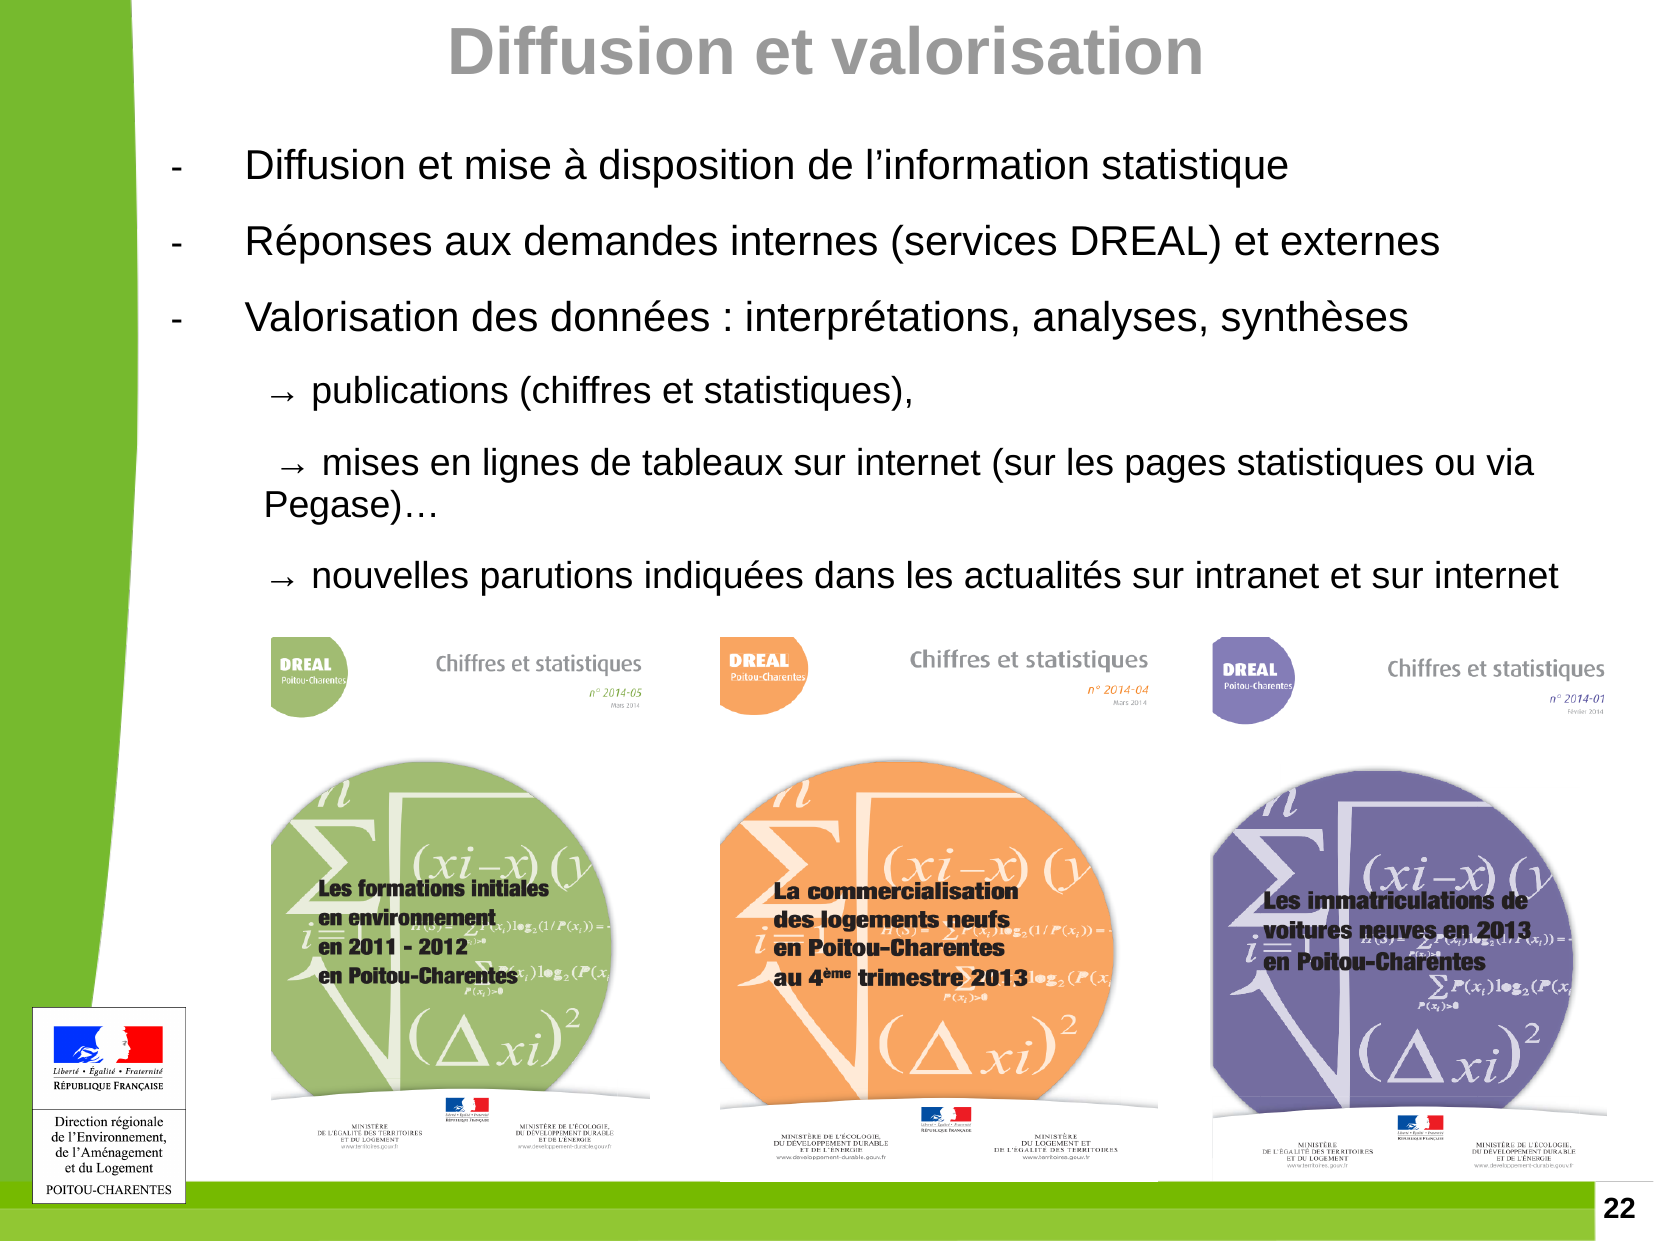

# Diffusion et valorisation
-	Diffusion et mise à disposition de l’information statistique
-	Réponses aux demandes internes (services DREAL) et externes
-	Valorisation des données : interprétations, analyses, synthèses
→ publications (chiffres et statistiques),
 → mises en lignes de tableaux sur internet (sur les pages statistiques ou via Pegase)…
→ nouvelles parutions indiquées dans les actualités sur intranet et sur internet